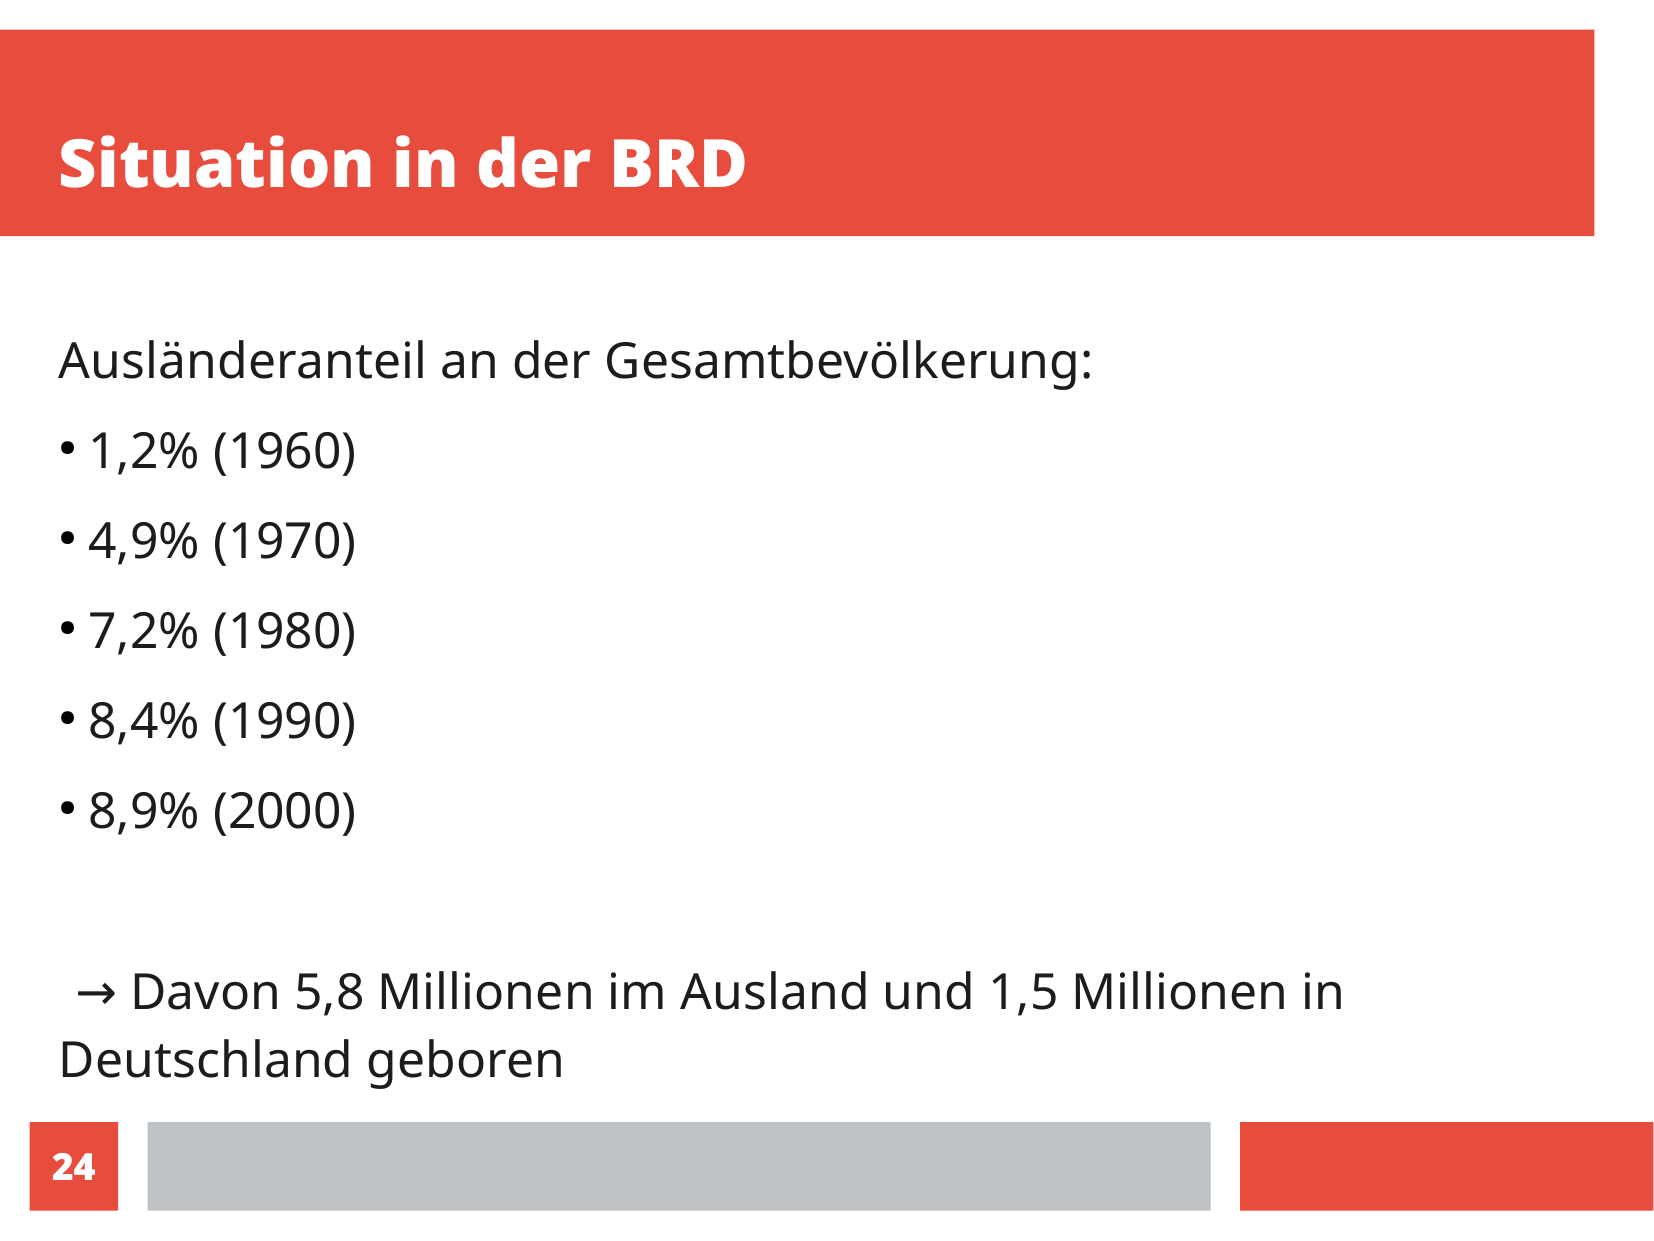

# Situation in der BRD
Ausländeranteil an der Gesamtbevölkerung:
 1,2% (1960)
 4,9% (1970)
 7,2% (1980)
 8,4% (1990)
 8,9% (2000)
→ Davon 5,8 Millionen im Ausland und 1,5 Millionen in 			Deutschland geboren
24